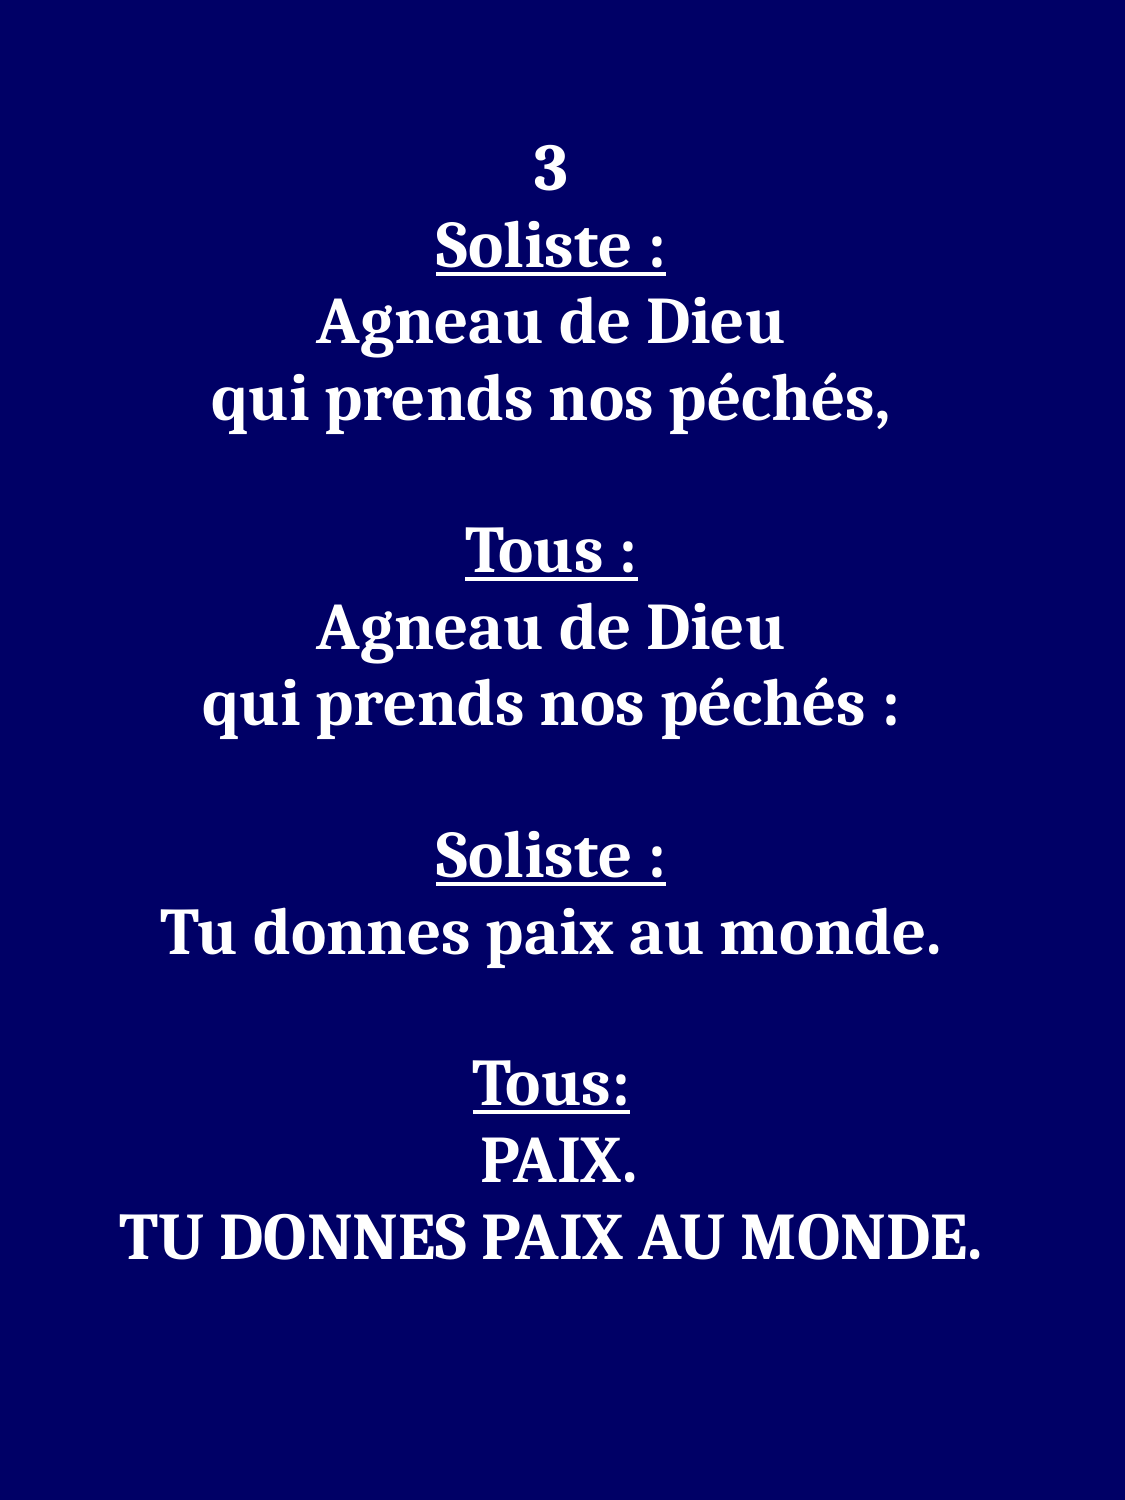

3
Soliste :
Agneau de Dieu
qui prends nos péchés,
Tous :
Agneau de Dieu
qui prends nos péchés :
Soliste :
Tu donnes paix au monde.
Tous:
 PAIX.
TU DONNES PAIX AU MONDE.